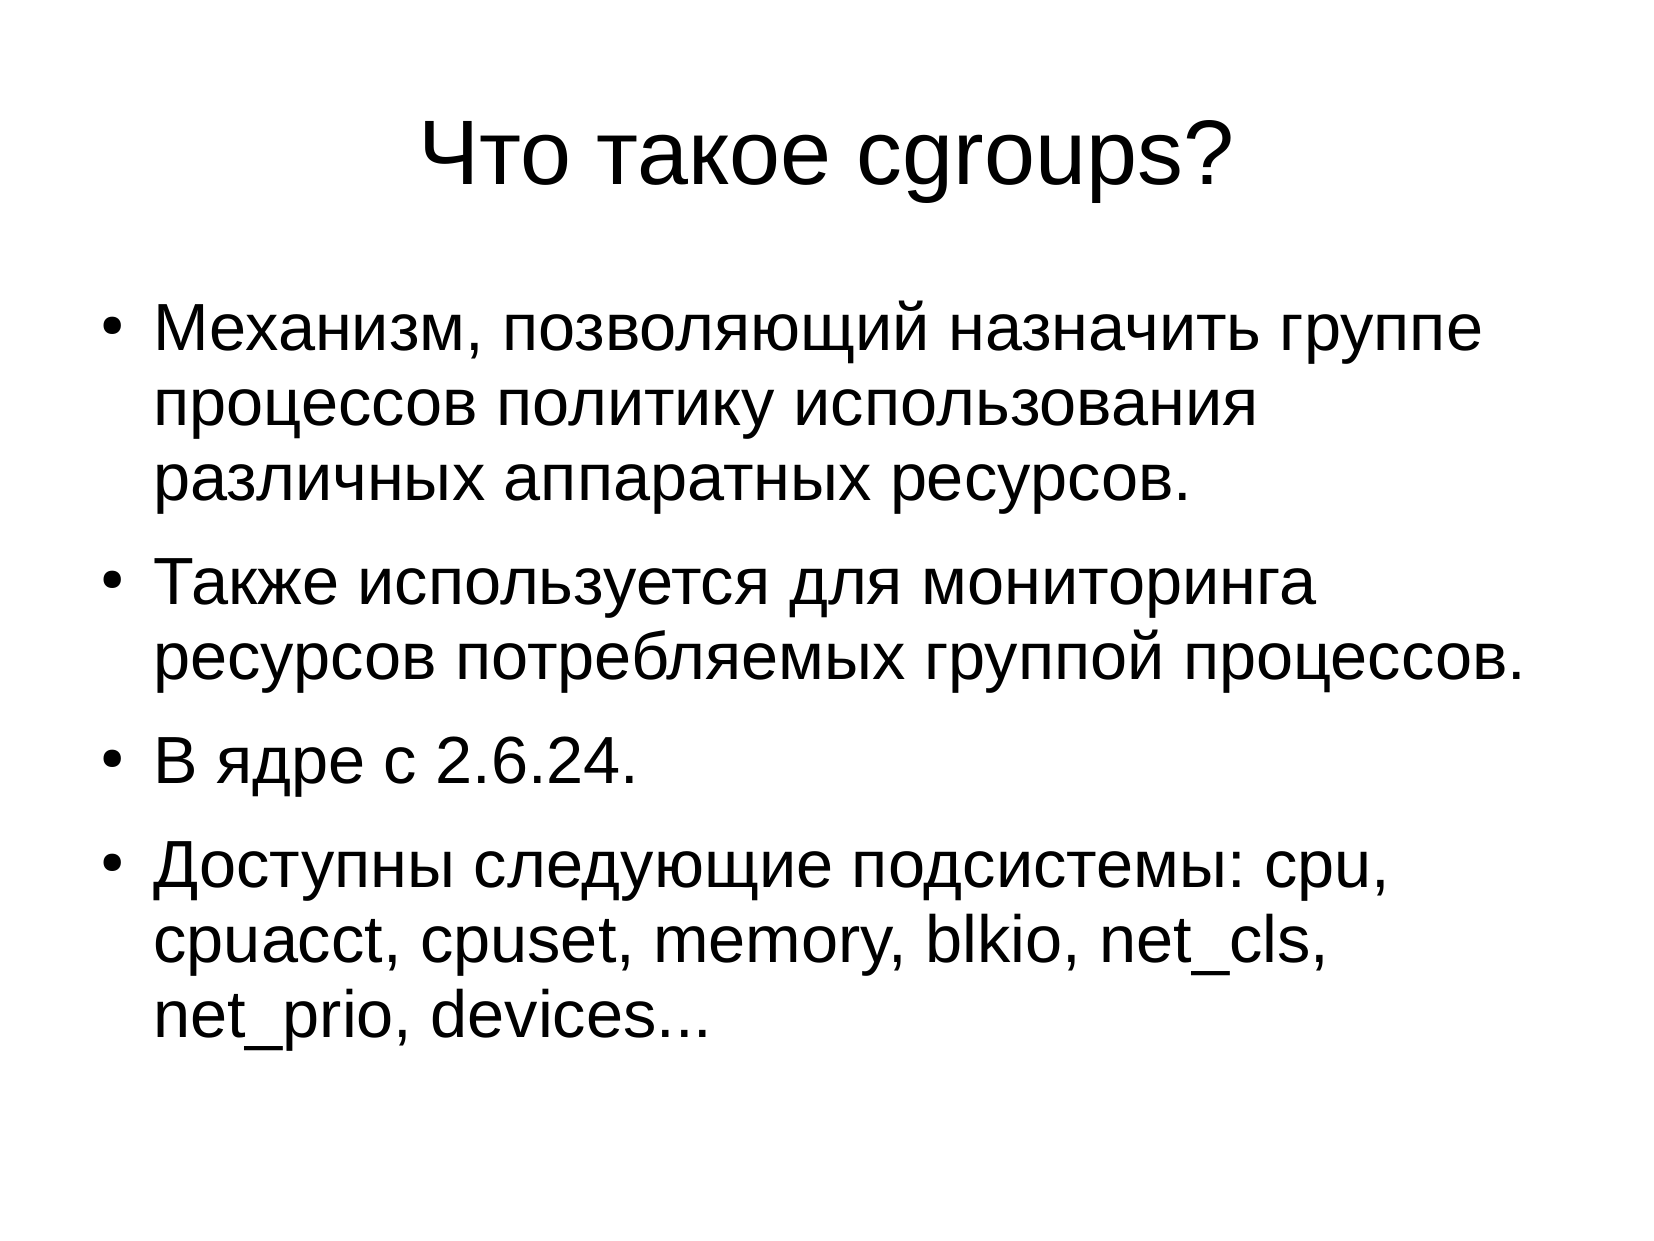

# Что такое cgroups?
Механизм, позволяющий назначить группе процессов политику использования различных аппаратных ресурсов.
Также используется для мониторинга ресурсов потребляемых группой процессов.
В ядре с 2.6.24.
Доступны следующие подсистемы: cpu, cpuacct, cpuset, memory, blkio, net_cls, net_prio, devices...